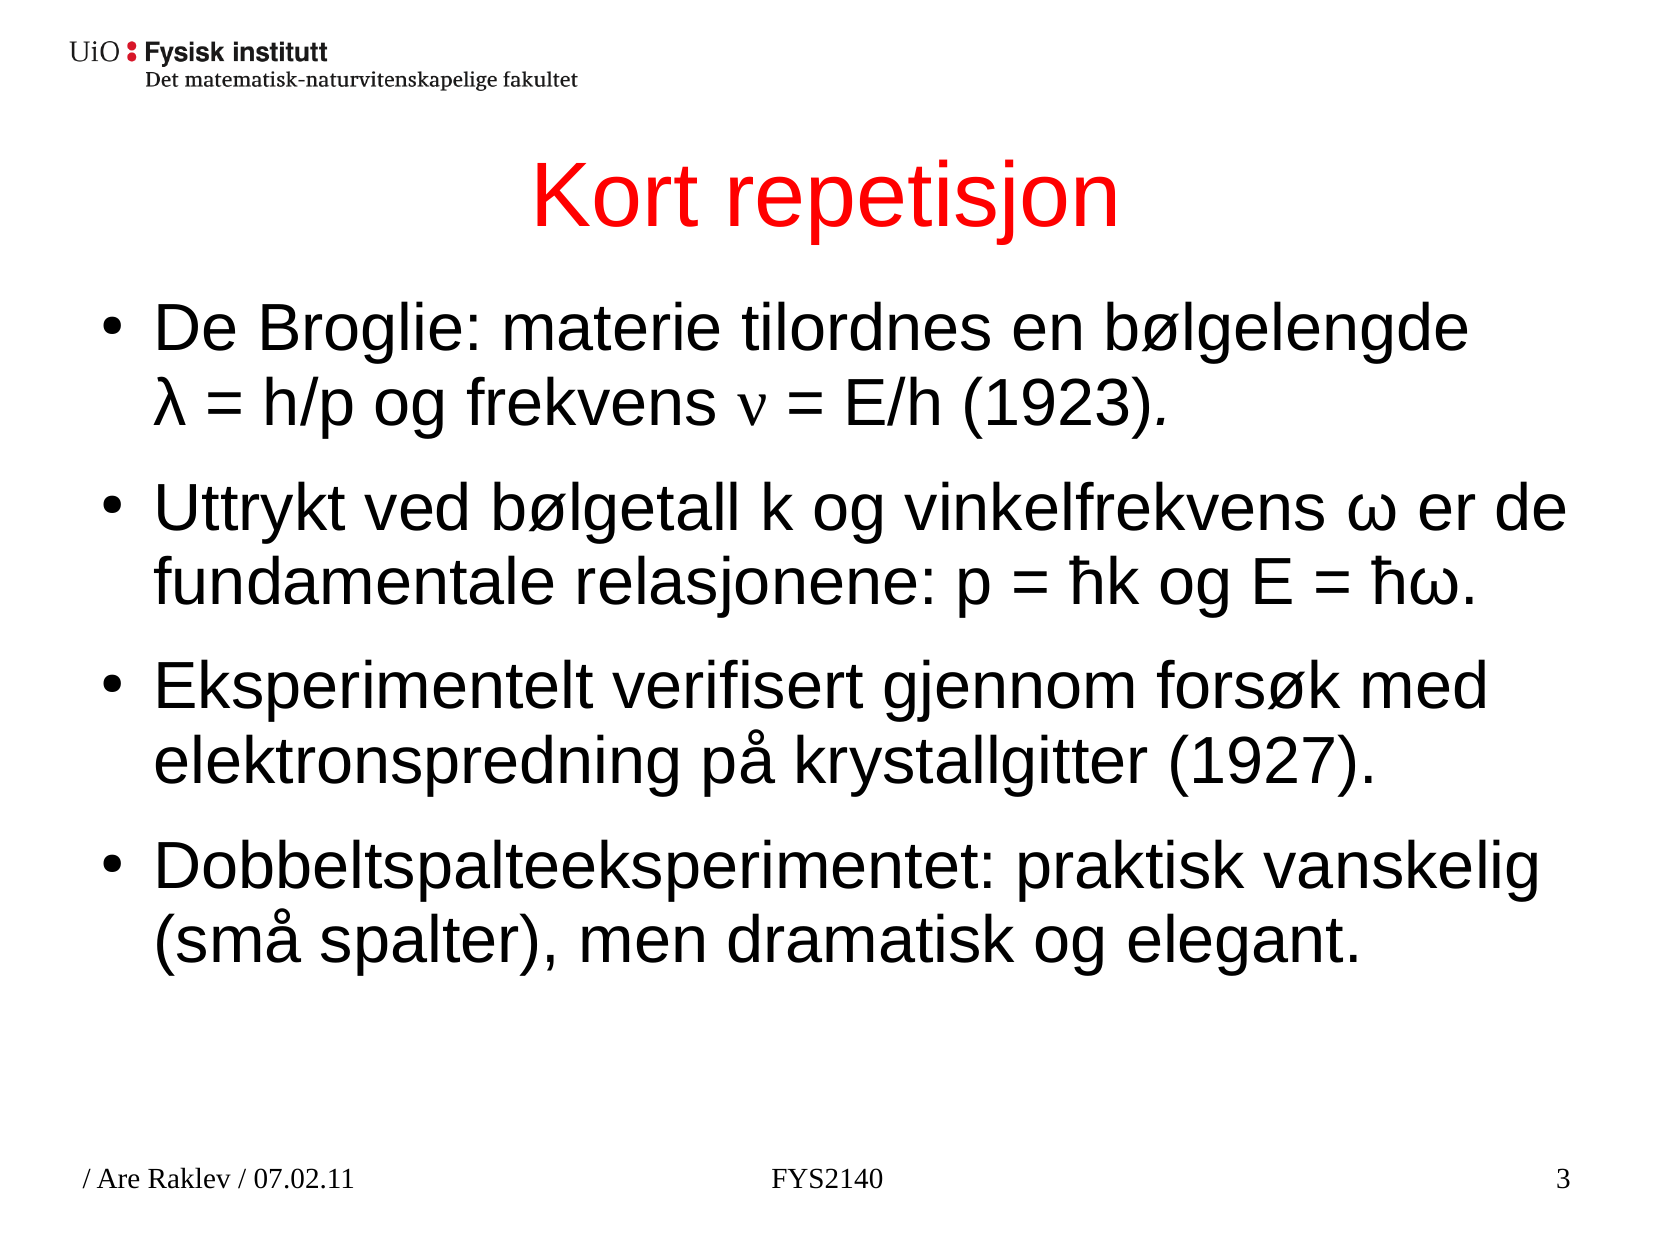

# Kort repetisjon
De Broglie: materie tilordnes en bølgelengde
λ = h/p og frekvens ν = E/h (1923).
Uttrykt ved bølgetall k og vinkelfrekvens ω er de fundamentale relasjonene: p = ħk og E = ħω.
Eksperimentelt verifisert gjennom forsøk med elektronspredning på krystallgitter (1927).
Dobbeltspalteeksperimentet: praktisk vanskelig (små spalter), men dramatisk og elegant.
/ Are Raklev / 07.02.11
FYS2140
3